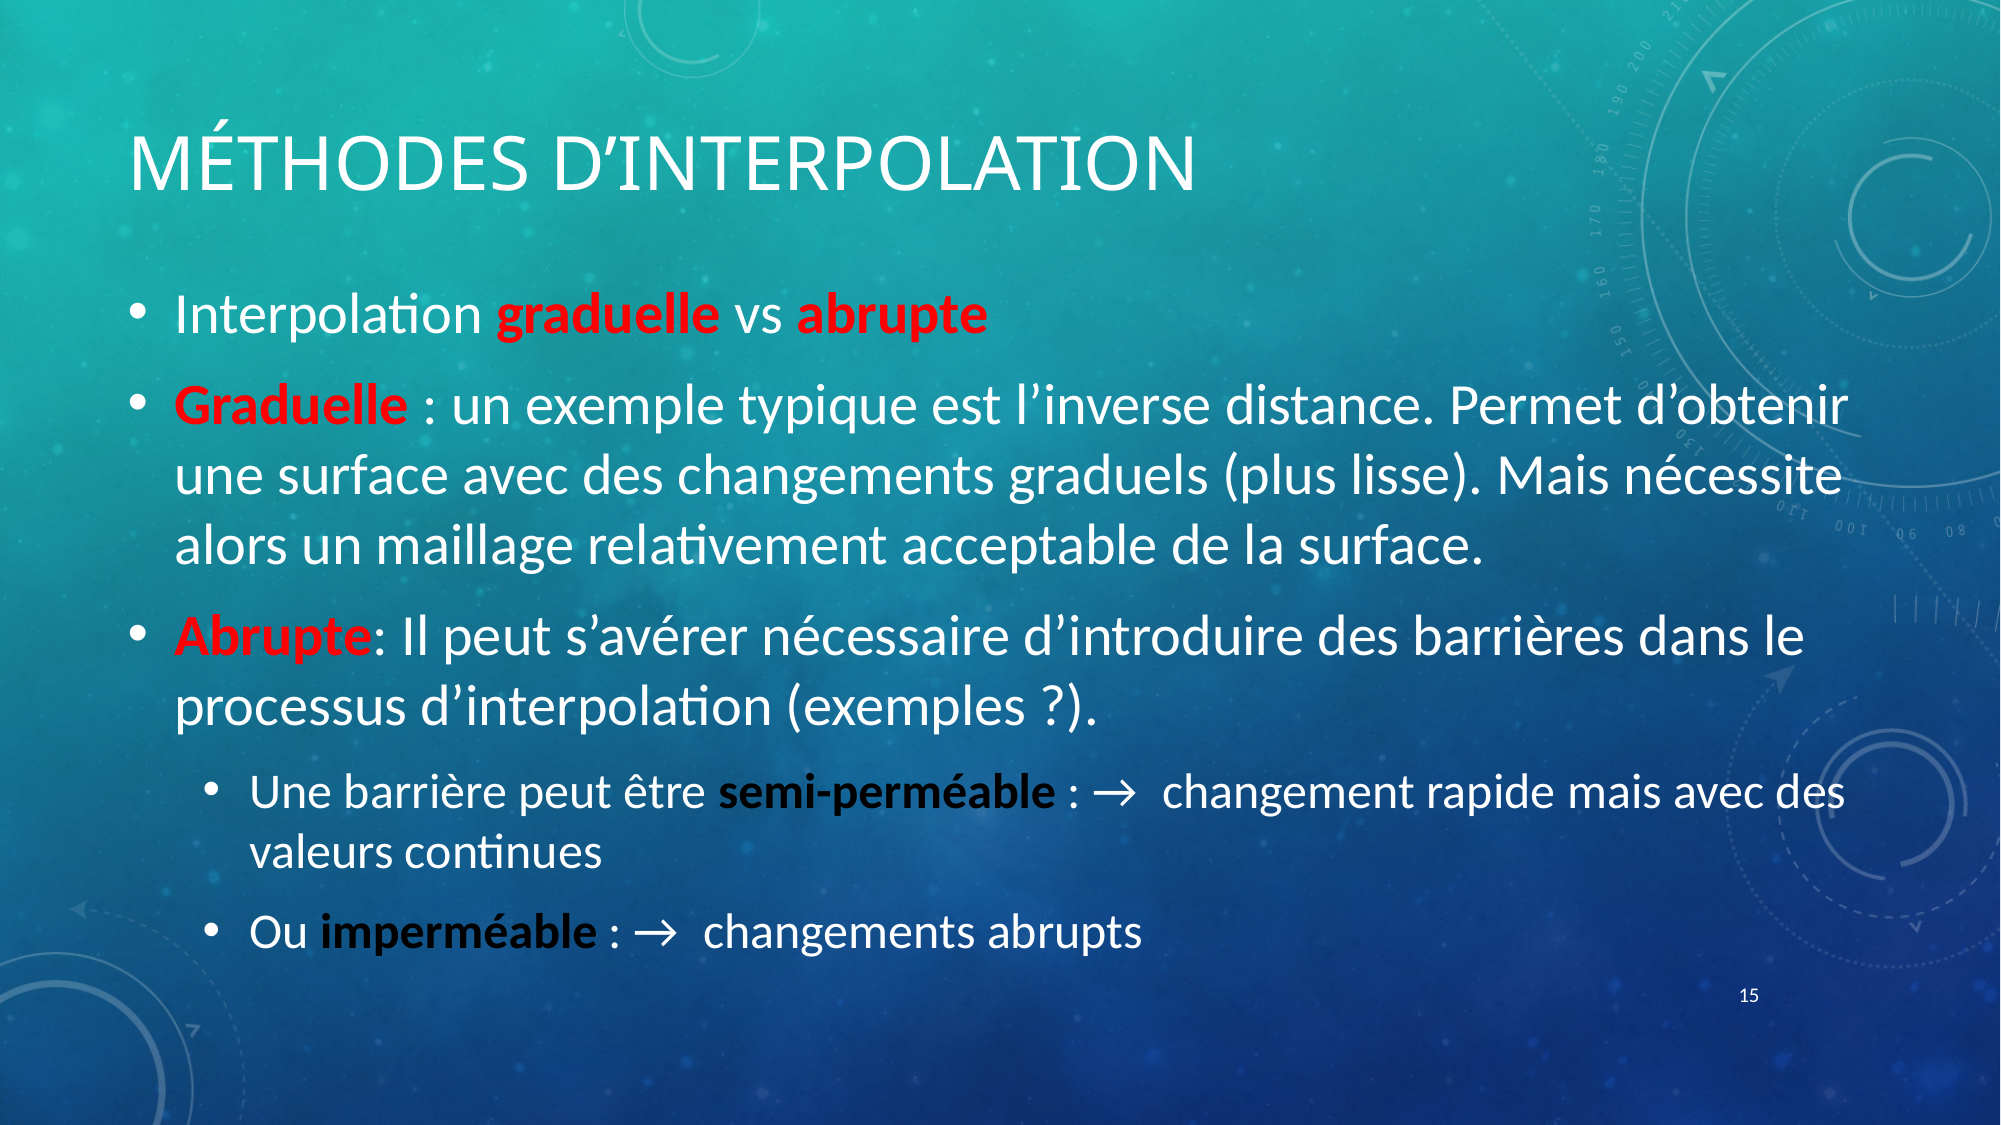

# Méthodes d’interpolation
Interpolation graduelle vs abrupte
Graduelle : un exemple typique est l’inverse distance. Permet d’obtenir une surface avec des changements graduels (plus lisse). Mais nécessite alors un maillage relativement acceptable de la surface.
Abrupte: Il peut s’avérer nécessaire d’introduire des barrières dans le processus d’interpolation (exemples ?).
Une barrière peut être semi-perméable : → changement rapide mais avec des valeurs continues
Ou imperméable : → changements abrupts